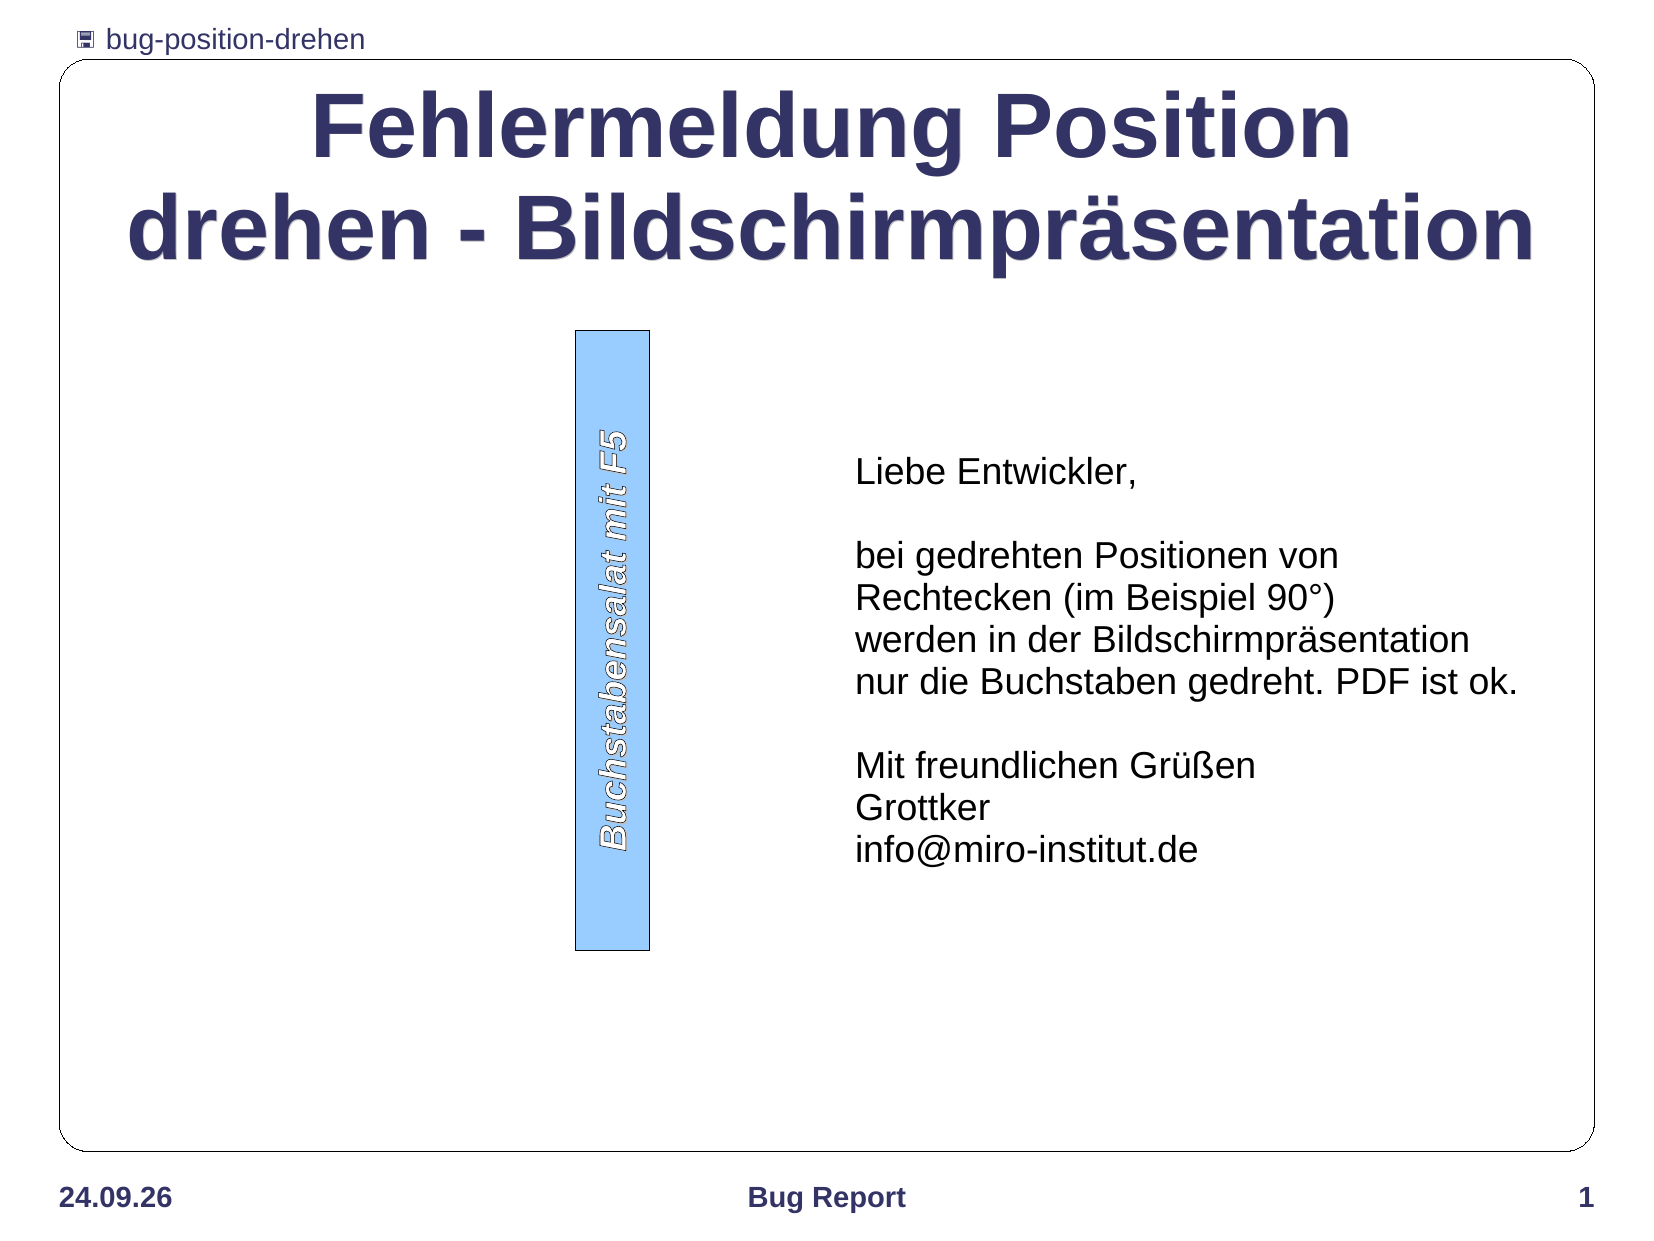

# Fehlermeldung Position drehen - Bildschirmpräsentation
Liebe Entwickler,
bei gedrehten Positionen von
Rechtecken (im Beispiel 90°)
werden in der Bildschirmpräsentation
nur die Buchstaben gedreht. PDF ist ok.
Mit freundlichen Grüßen
Grottker
info@miro-institut.de
Buchstabensalat mit F5
Bug Report
1